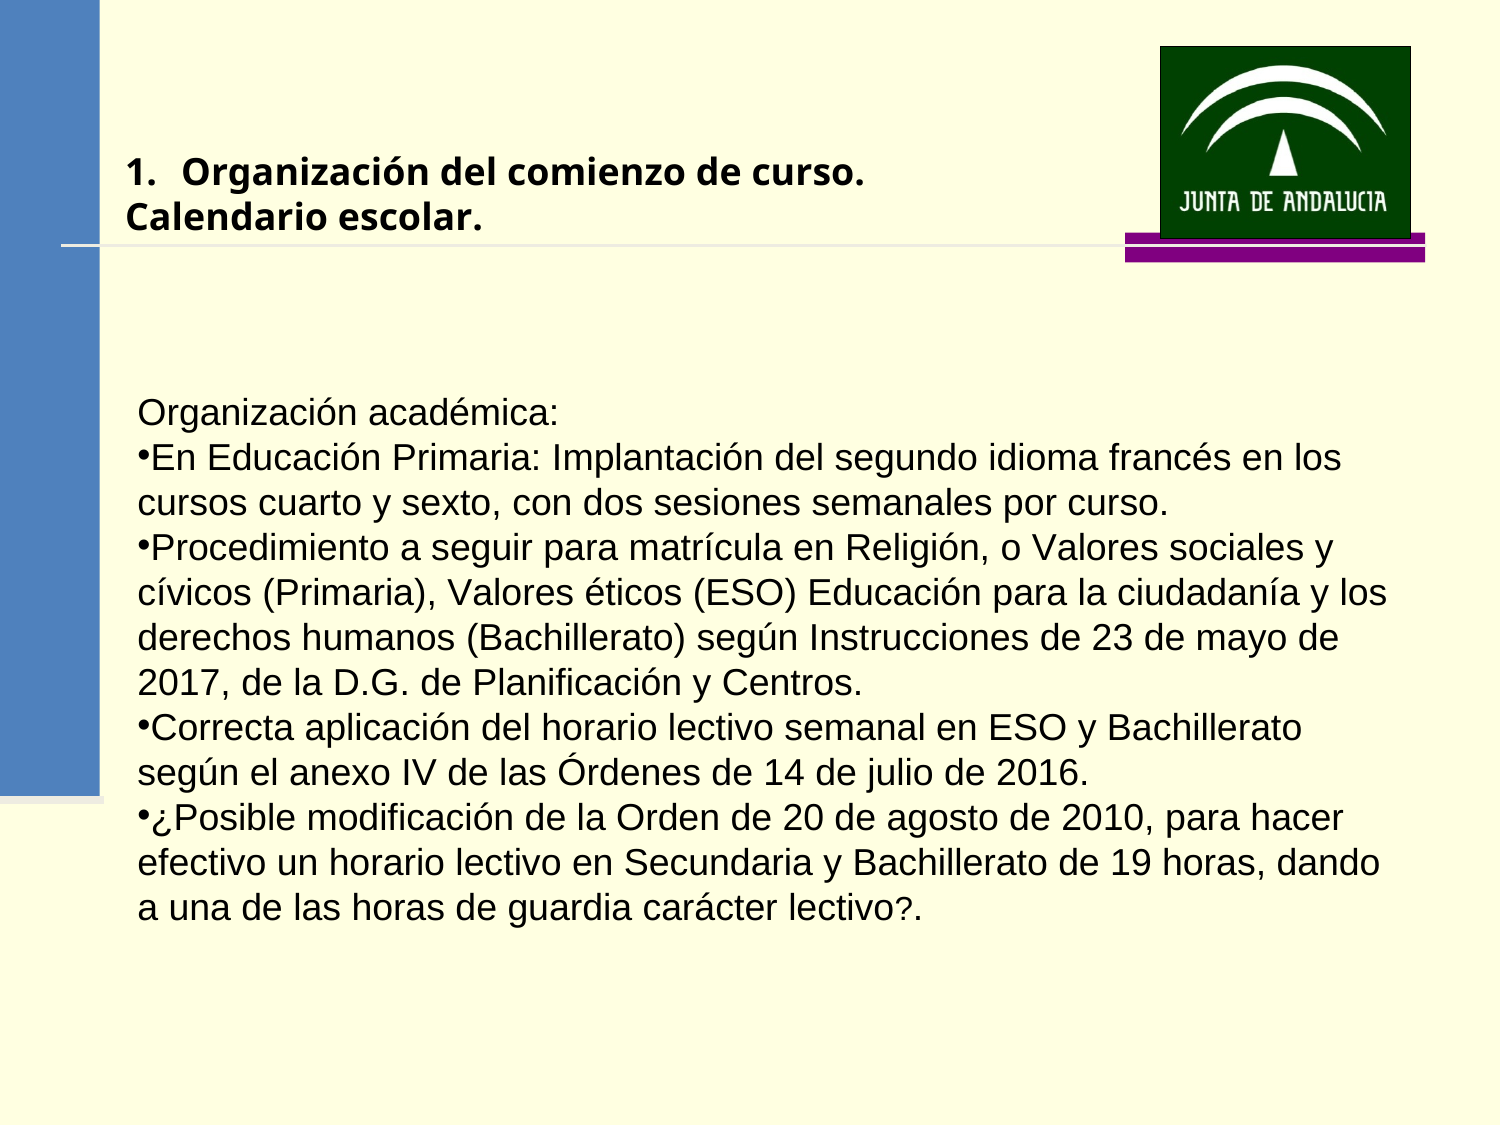

Organización del comienzo de curso.
Calendario escolar.
Organización académica:
En Educación Primaria: Implantación del segundo idioma francés en los cursos cuarto y sexto, con dos sesiones semanales por curso.
Procedimiento a seguir para matrícula en Religión, o Valores sociales y cívicos (Primaria), Valores éticos (ESO) Educación para la ciudadanía y los derechos humanos (Bachillerato) según Instrucciones de 23 de mayo de 2017, de la D.G. de Planificación y Centros.
Correcta aplicación del horario lectivo semanal en ESO y Bachillerato según el anexo IV de las Órdenes de 14 de julio de 2016.
¿Posible modificación de la Orden de 20 de agosto de 2010, para hacer efectivo un horario lectivo en Secundaria y Bachillerato de 19 horas, dando a una de las horas de guardia carácter lectivo?.